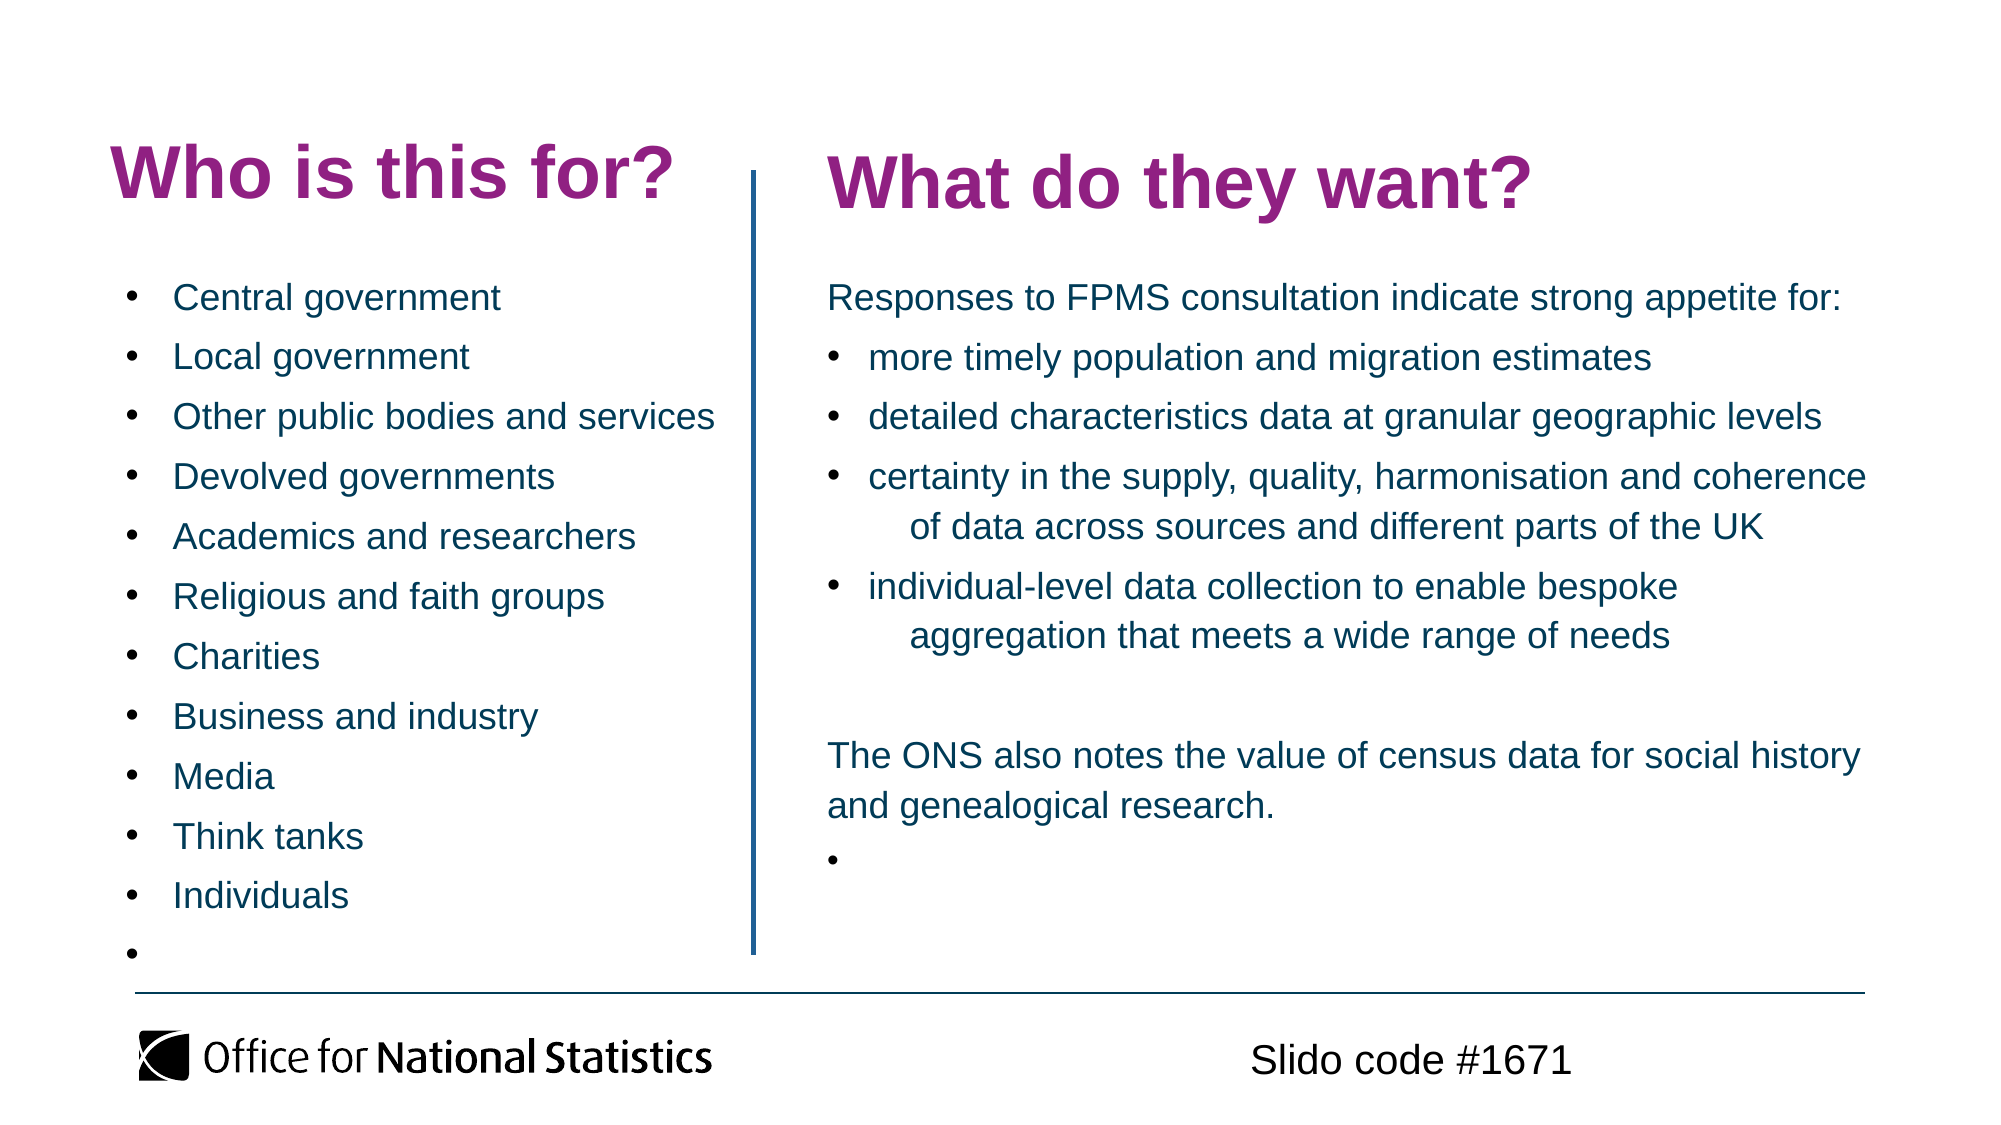

Who is this for?
What do they want?
Central government
Local government
Other public bodies and services
Devolved governments
Academics and researchers
Religious and faith groups
Charities
Business and industry
Media
Think tanks
Individuals
Responses to FPMS consultation indicate strong appetite for:
more timely population and migration estimates
detailed characteristics data at granular geographic levels
certainty in the supply, quality, harmonisation and coherence of data across sources and different parts of the UK
individual-level data collection to enable bespoke aggregation that meets a wide range of needs
The ONS also notes the value of census data for social history and genealogical research.
Slido code #1671